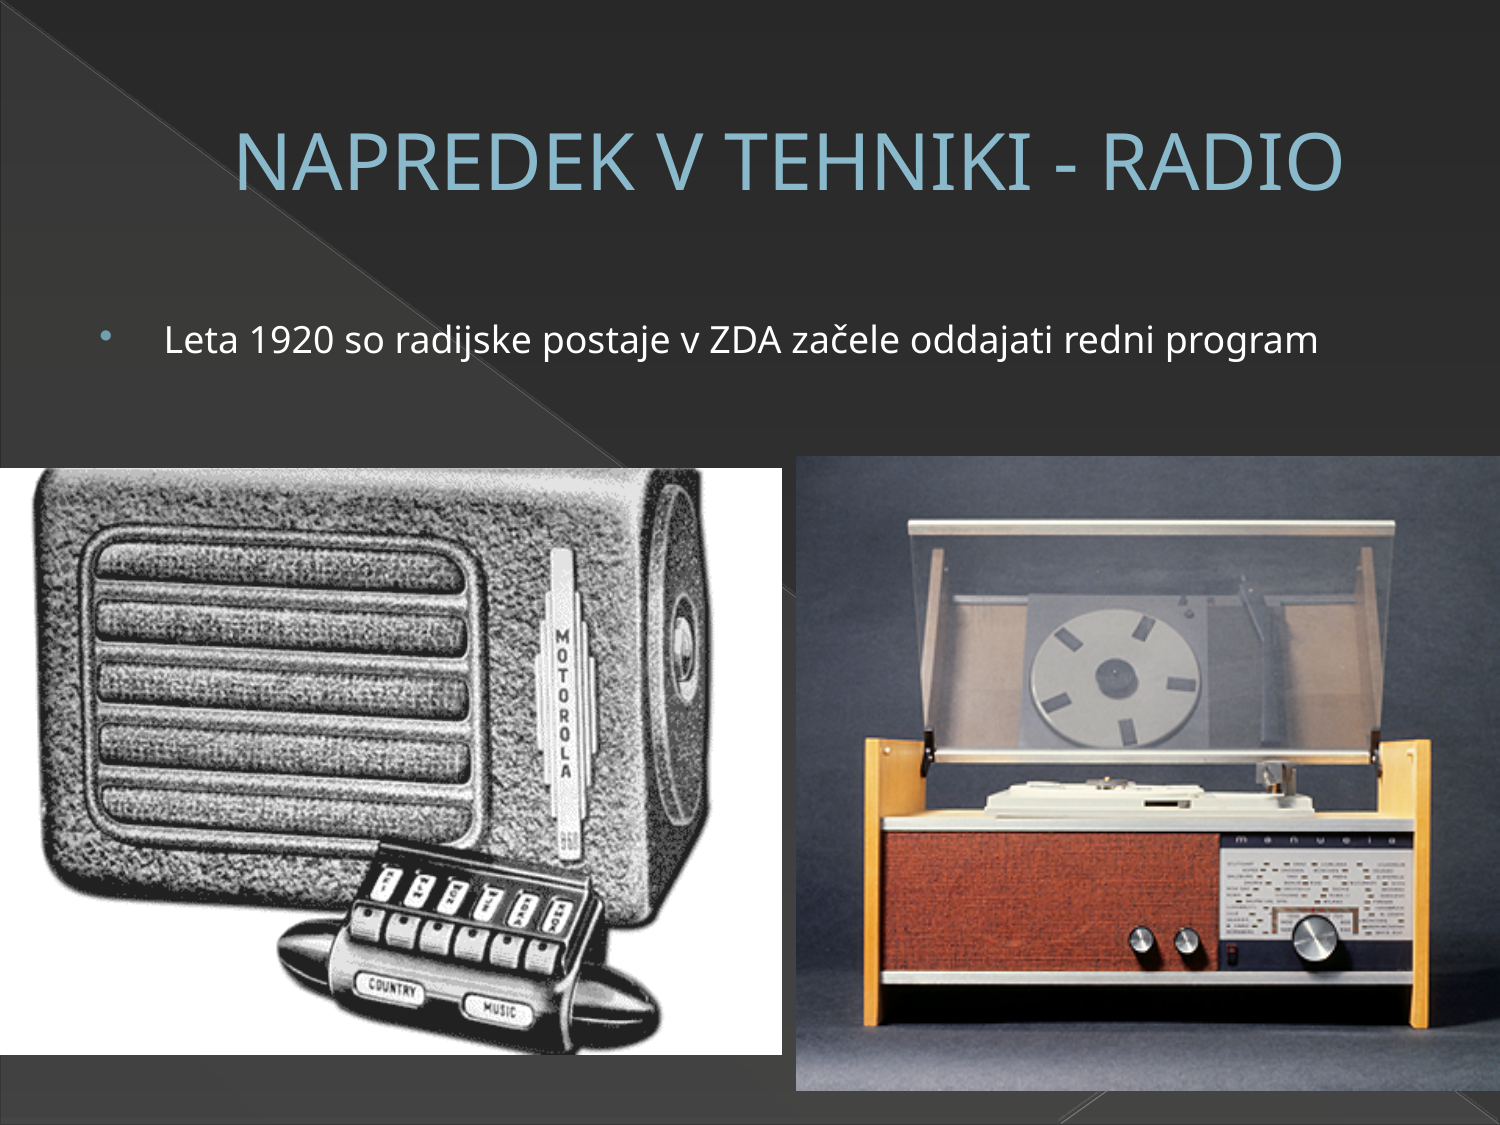

# NAPREDEK V TEHNIKI - RADIO
Leta 1920 so radijske postaje v ZDA začele oddajati redni program